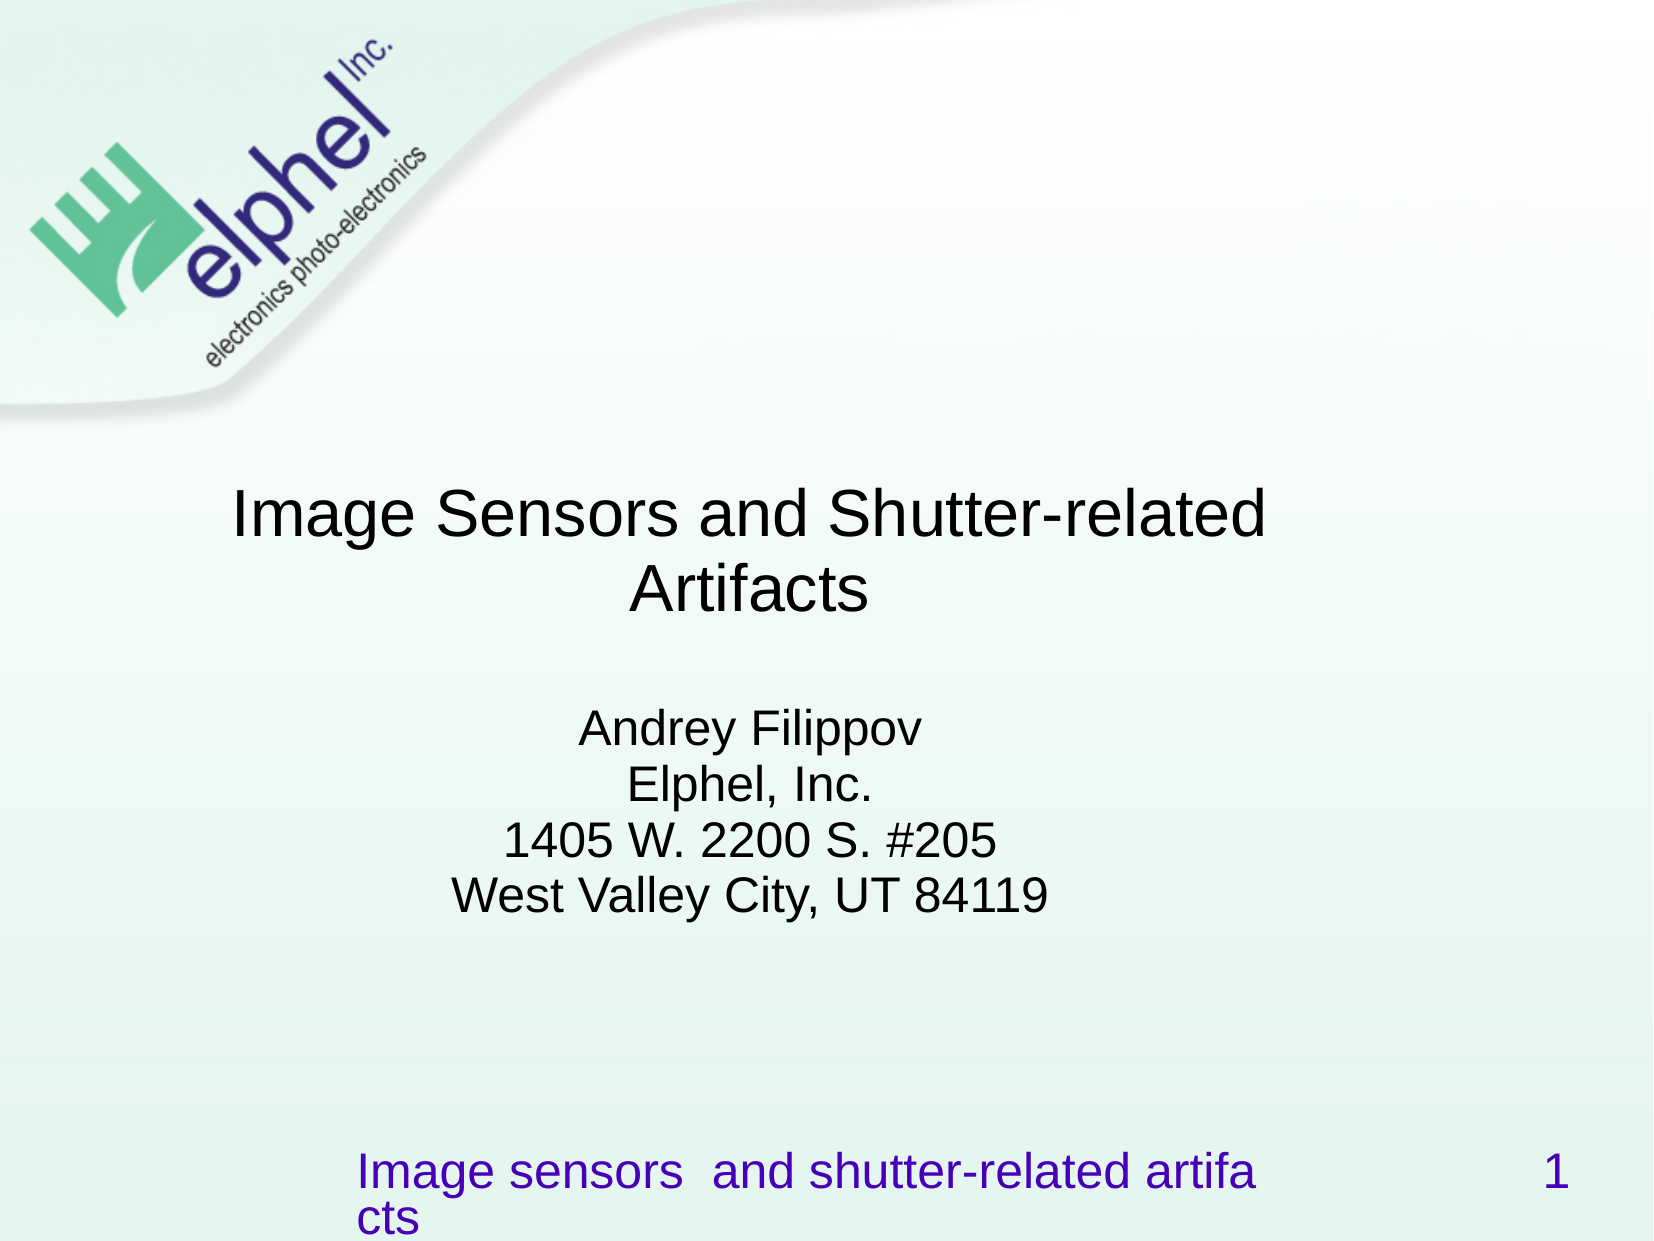

#
Image Sensors and Shutter-related Artifacts
Andrey Filippov
Elphel, Inc.
1405 W. 2200 S. #205
West Valley City, UT 84119
Image sensors and shutter-related artifacts
1